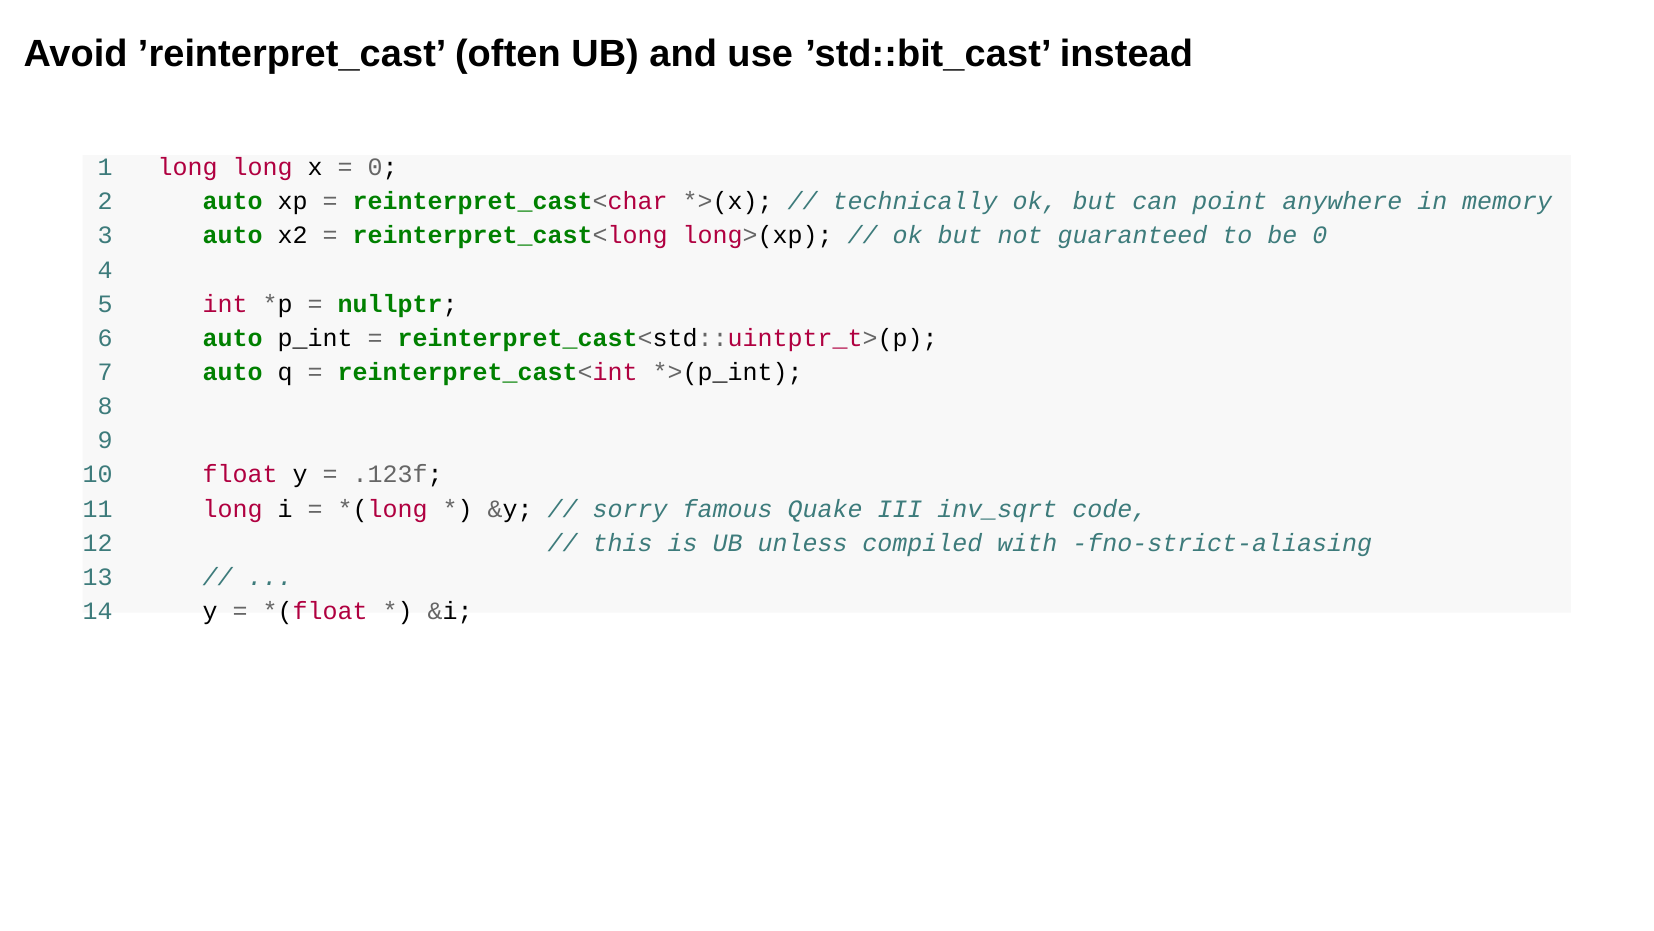

# Avoid ’reinterpret_cast’ (often UB) and use ’std::bit_cast’ instead
 1 long long x = 0;
 2 auto xp = reinterpret_cast<char *>(x); // technically ok, but can point anywhere in memory
 3 auto x2 = reinterpret_cast<long long>(xp); // ok but not guaranteed to be 0
 4
 5 int *p = nullptr;
 6 auto p_int = reinterpret_cast<std::uintptr_t>(p);
 7 auto q = reinterpret_cast<int *>(p_int);
 8
 9
10 float y = .123f;
11 long i = *(long *) &y; // sorry famous Quake III inv_sqrt code,
12 // this is UB unless compiled with -fno-strict-aliasing
13 // ...
14 y = *(float *) &i;